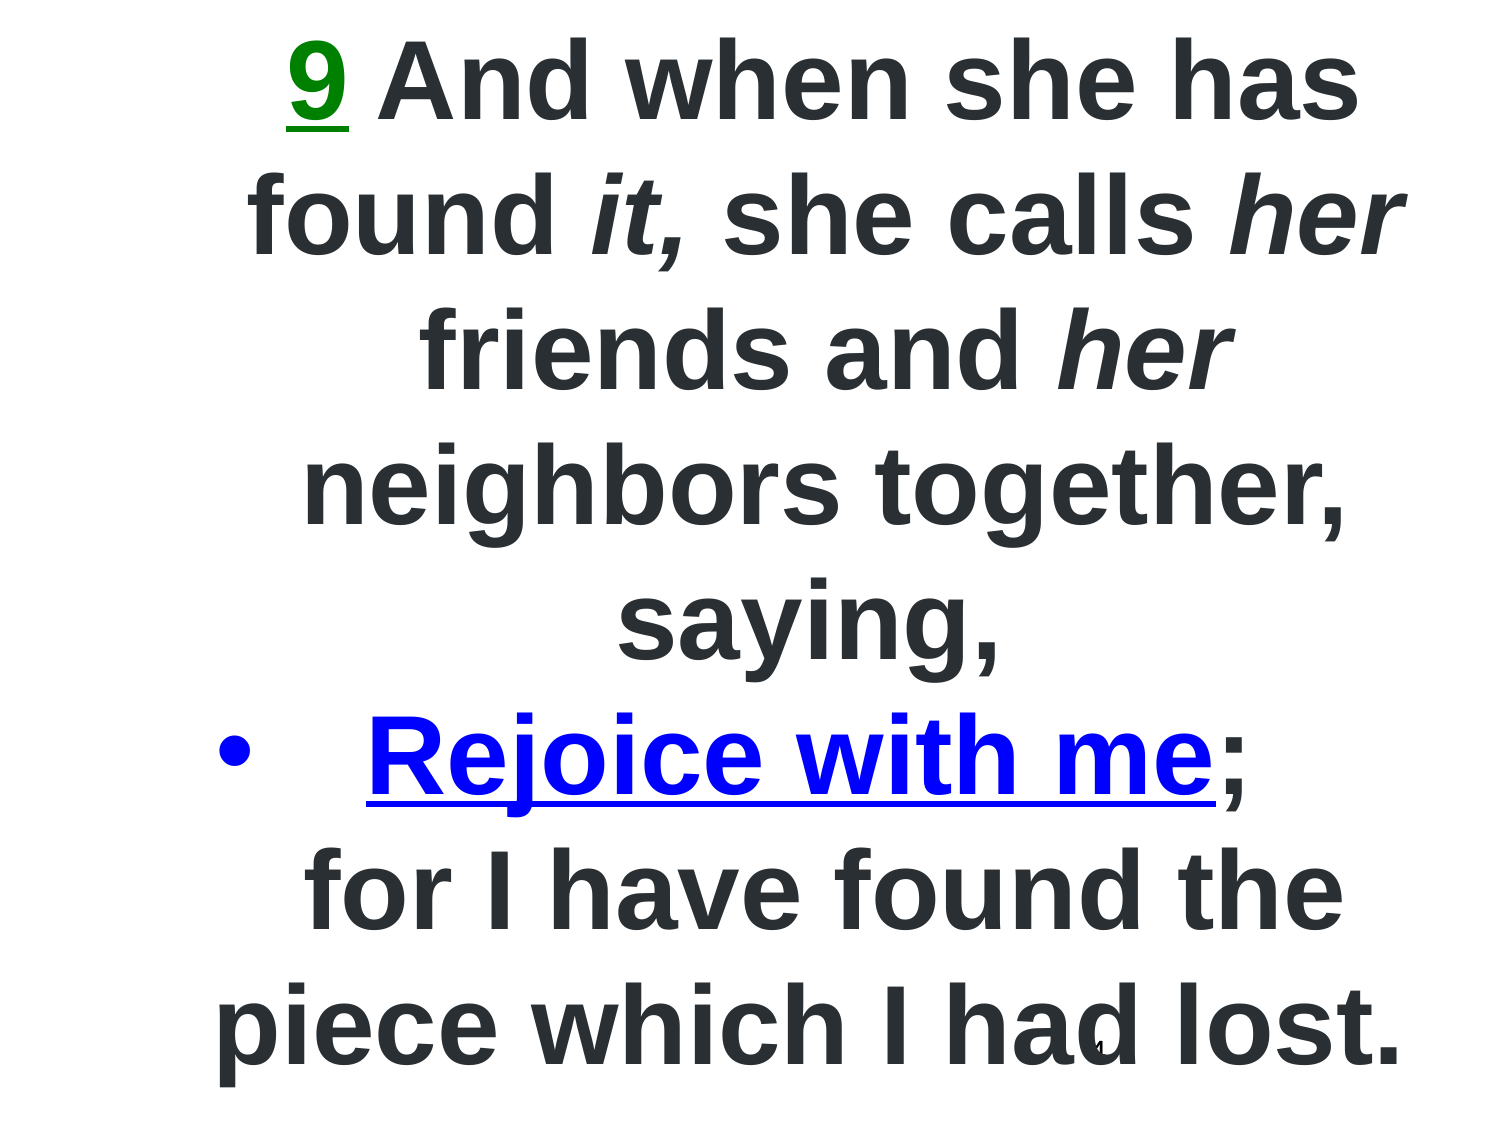

9 And when she has found it, she calls her friends and her neighbors together, saying,
Rejoice with me;
for I have found the piece which I had lost.
4